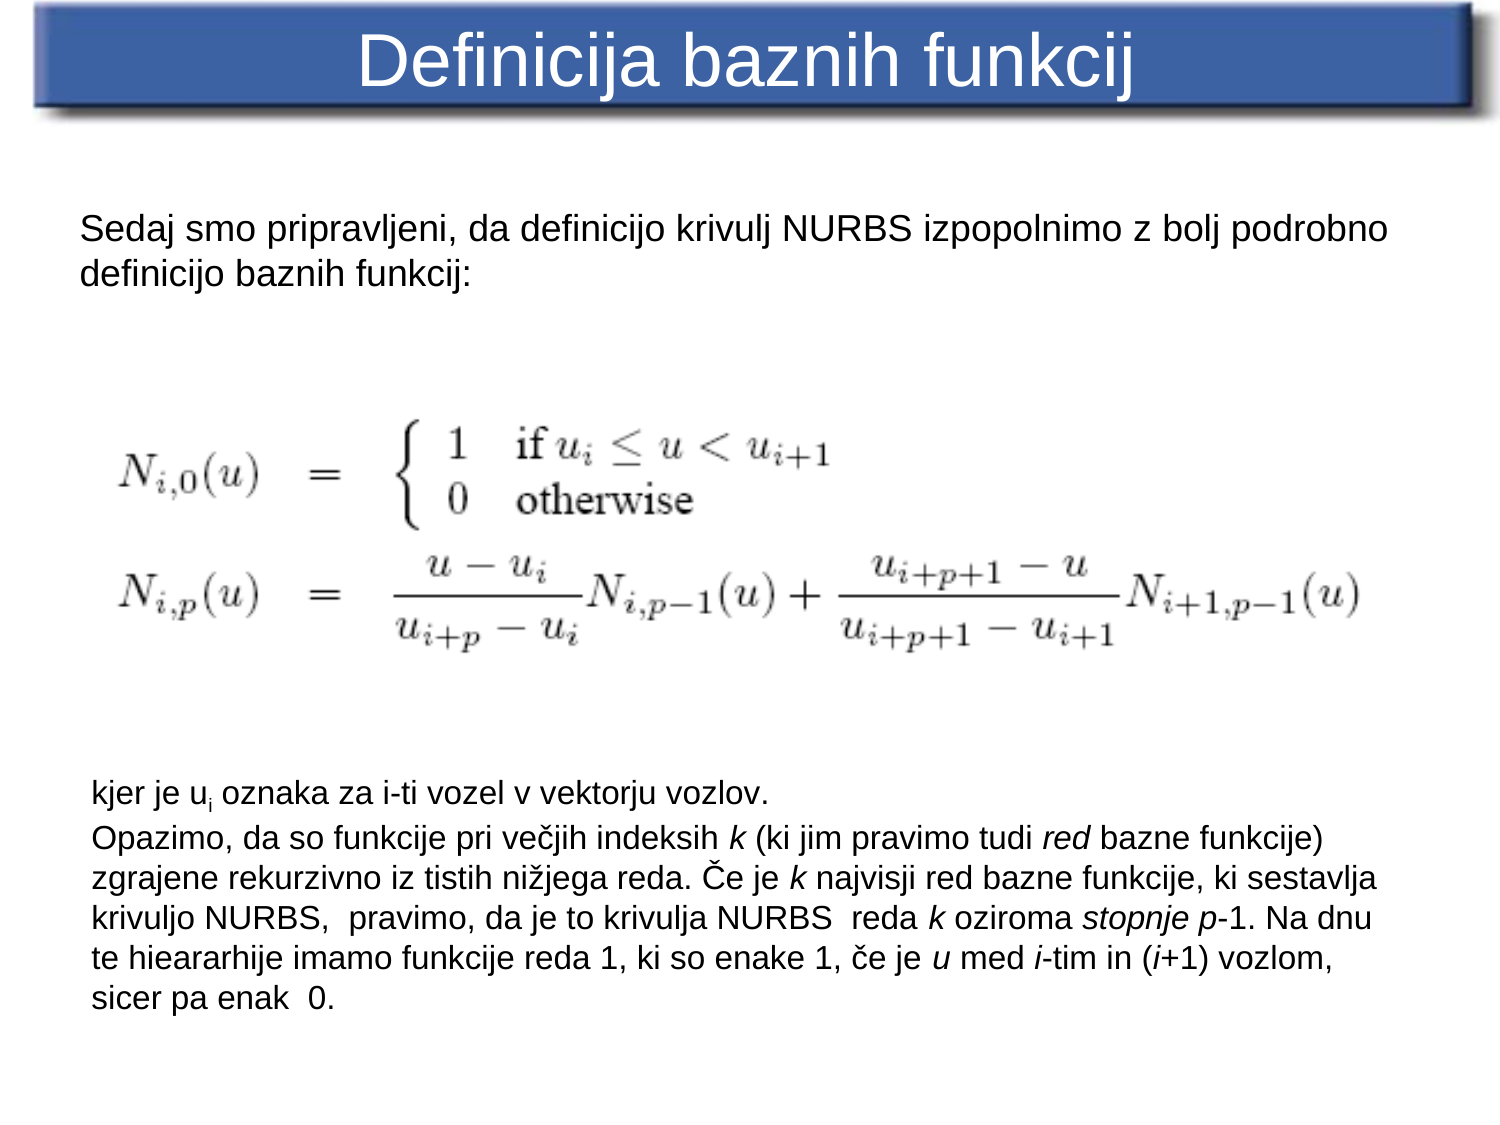

# Definicija baznih funkcij
Sedaj smo pripravljeni, da definicijo krivulj NURBS izpopolnimo z bolj podrobno definicijo baznih funkcij:
kjer je ui oznaka za i-ti vozel v vektorju vozlov.
Opazimo, da so funkcije pri večjih indeksih k (ki jim pravimo tudi red bazne funkcije) zgrajene rekurzivno iz tistih nižjega reda. Če je k najvisji red bazne funkcije, ki sestavlja krivuljo NURBS,  pravimo, da je to krivulja NURBS  reda k oziroma stopnje p-1. Na dnu te hieararhije imamo funkcije reda 1, ki so enake 1, če je u med i-tim in (i+1) vozlom, sicer pa enak  0.